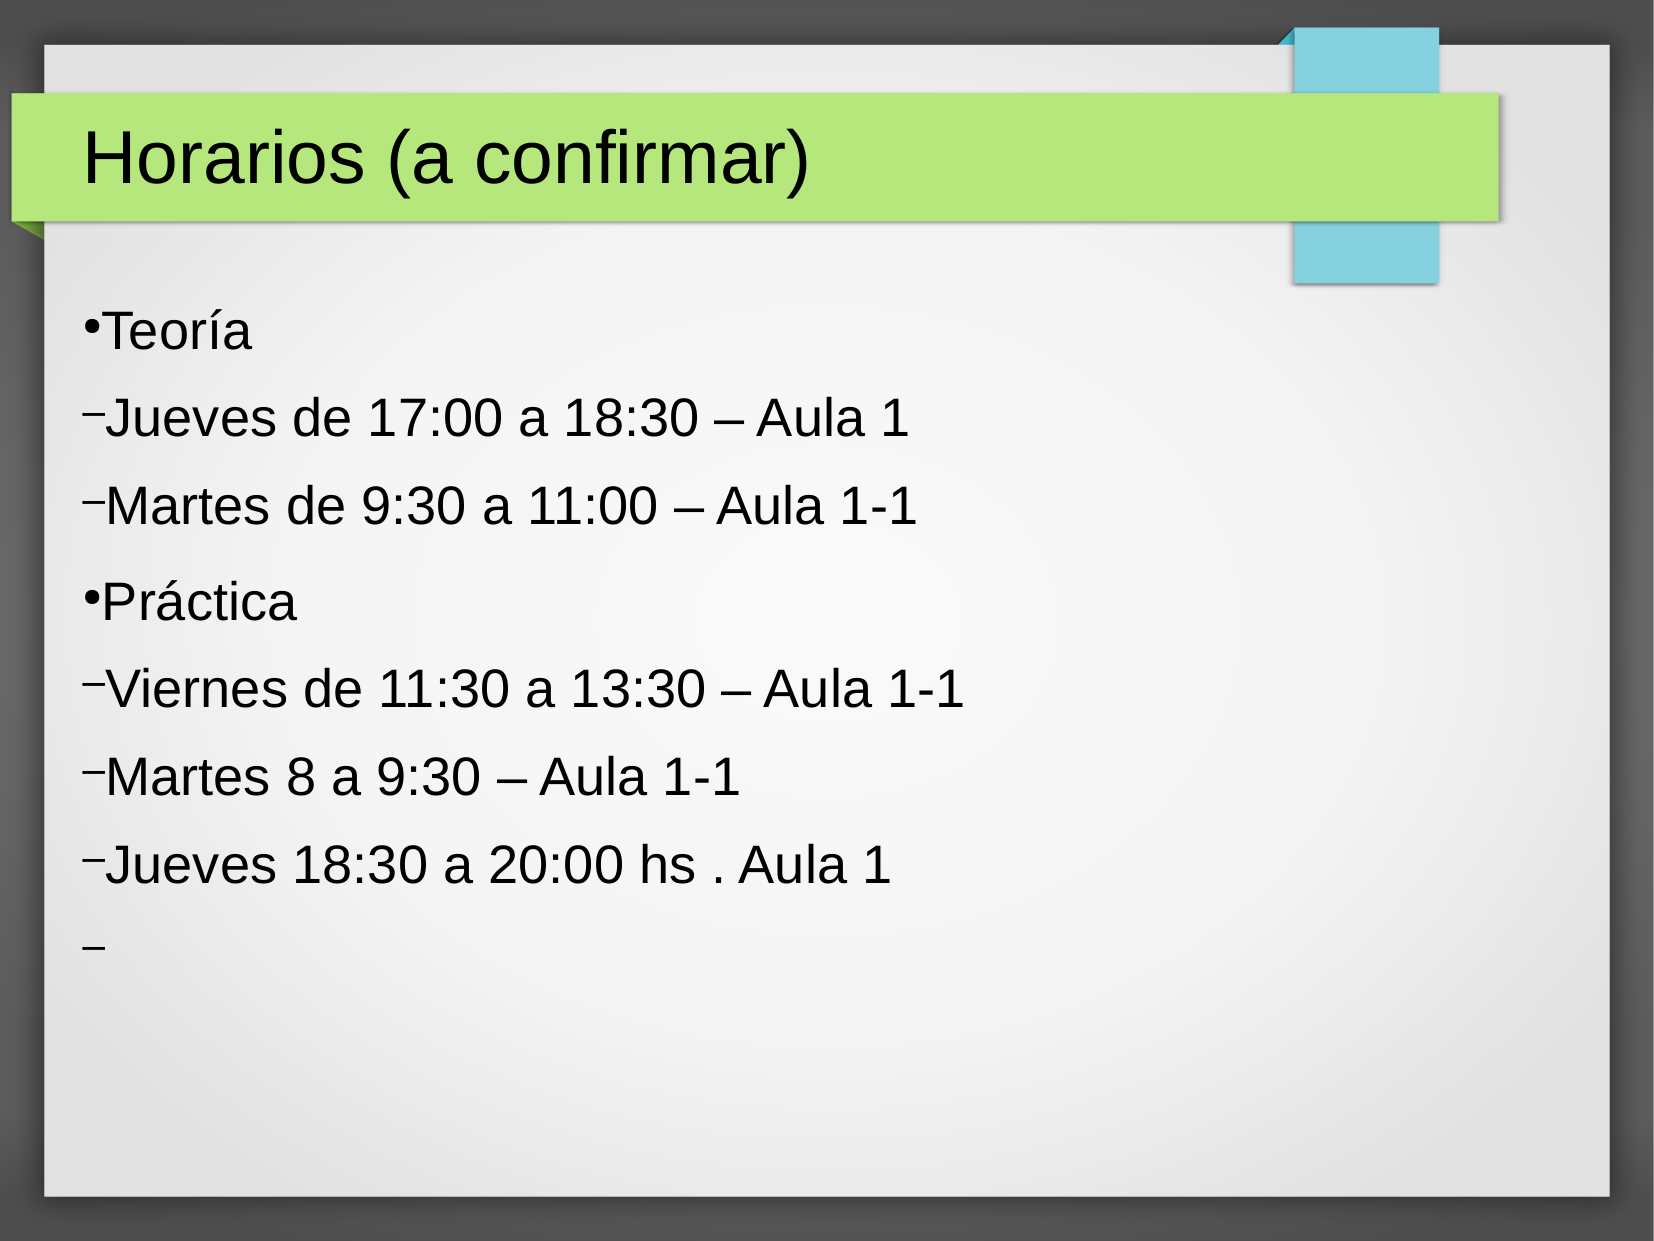

# Horarios (a confirmar)
Teoría
Jueves de 17:00 a 18:30 – Aula 1
Martes de 9:30 a 11:00 – Aula 1-1
Práctica
Viernes de 11:30 a 13:30 – Aula 1-1
Martes 8 a 9:30 – Aula 1-1
Jueves 18:30 a 20:00 hs . Aula 1